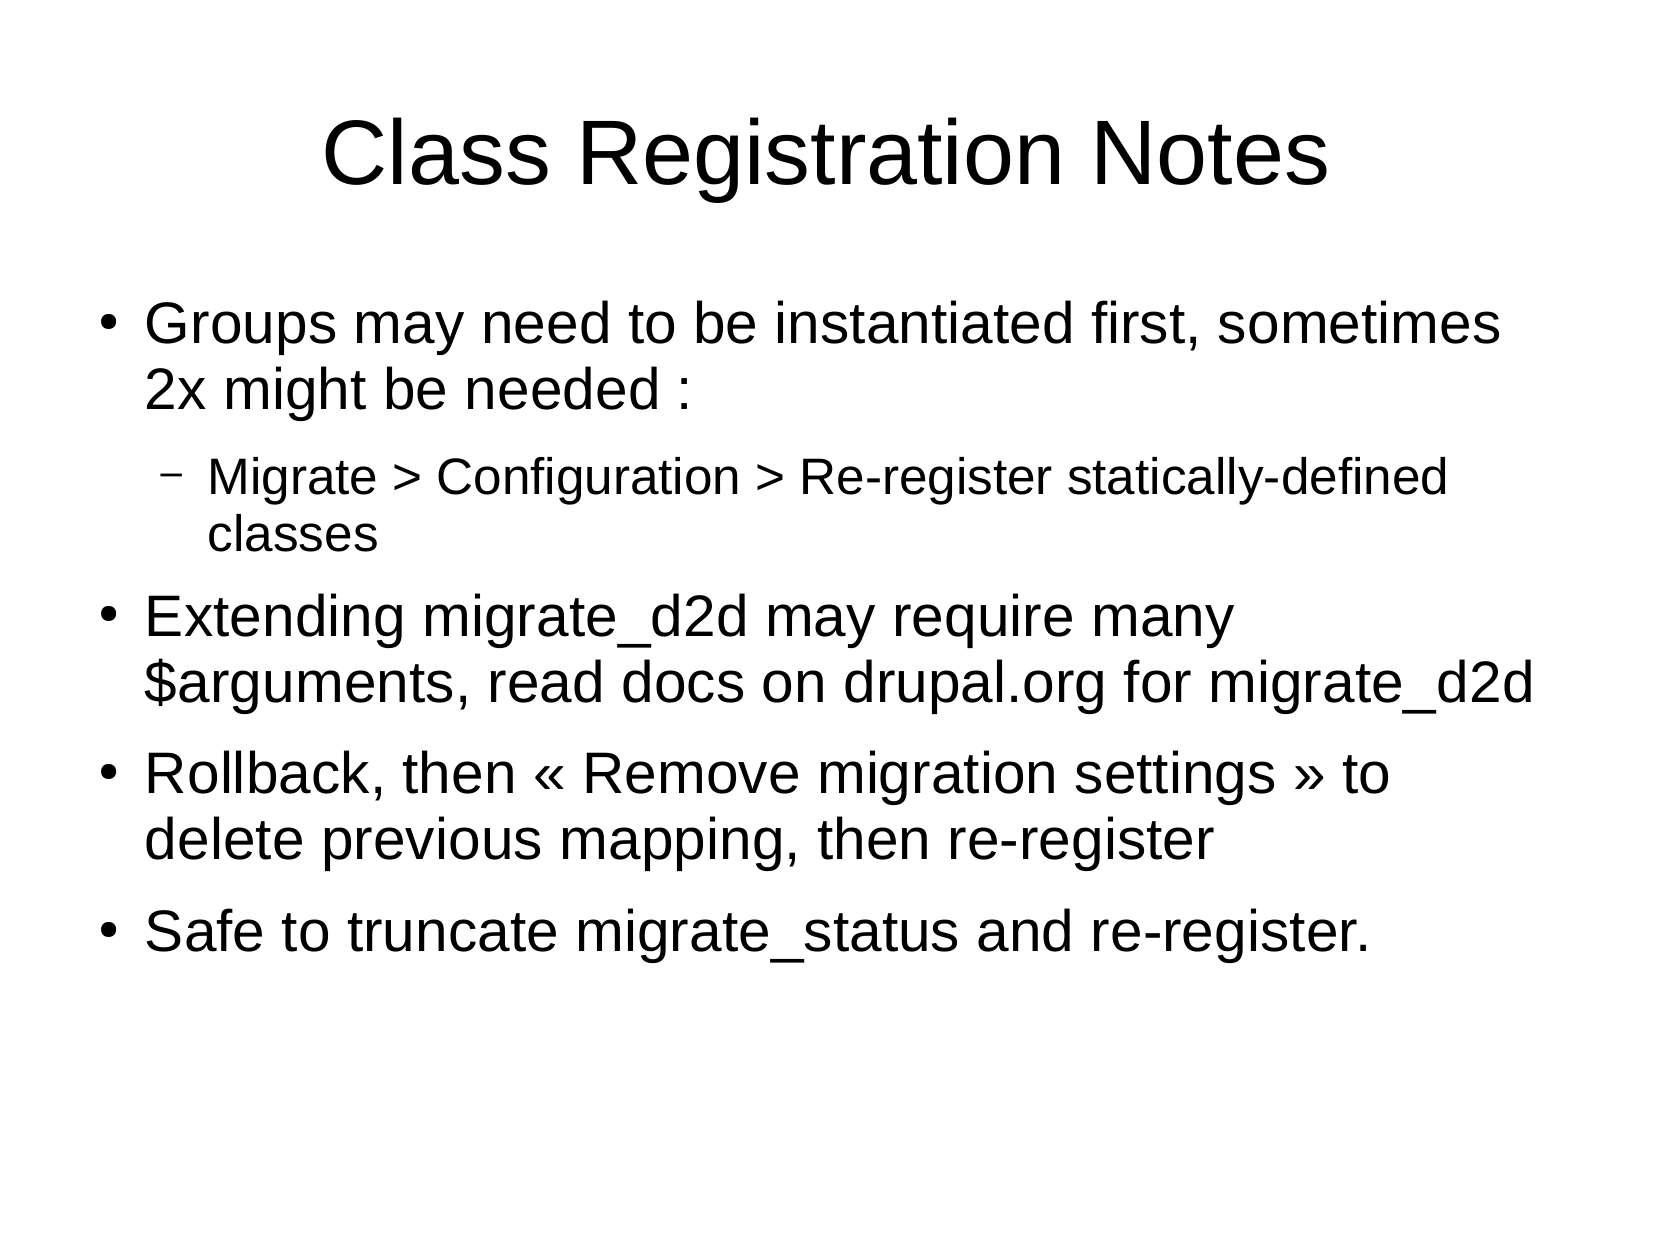

# Class Registration Notes
Groups may need to be instantiated first, sometimes 2x might be needed :
Migrate > Configuration > Re-register statically-defined classes
Extending migrate_d2d may require many $arguments, read docs on drupal.org for migrate_d2d
Rollback, then « Remove migration settings » to delete previous mapping, then re-register
Safe to truncate migrate_status and re-register.